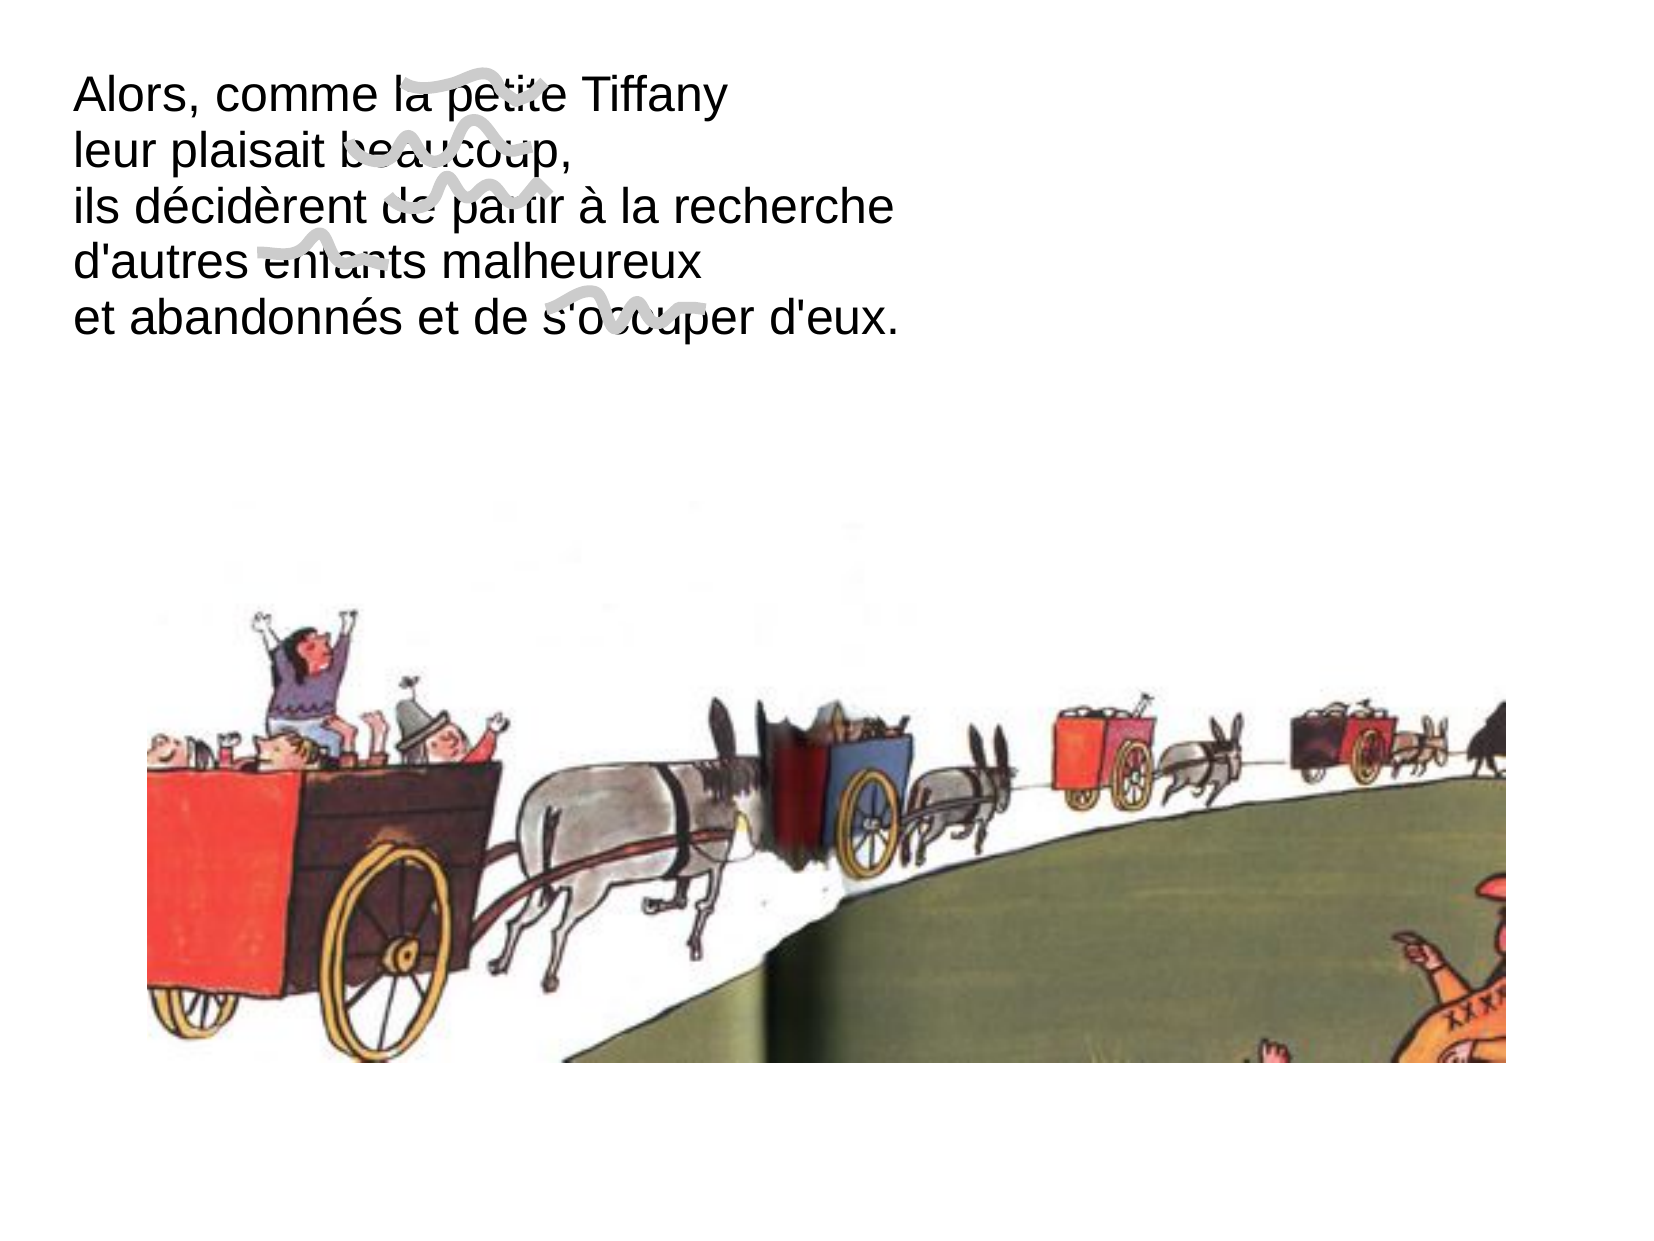

Alors, comme la petite Tiffany
leur plaisait beaucoup,
ils décidèrent de partir à la recherche
d'autres enfants malheureux
et abandonnés et de s'occuper d'eux.